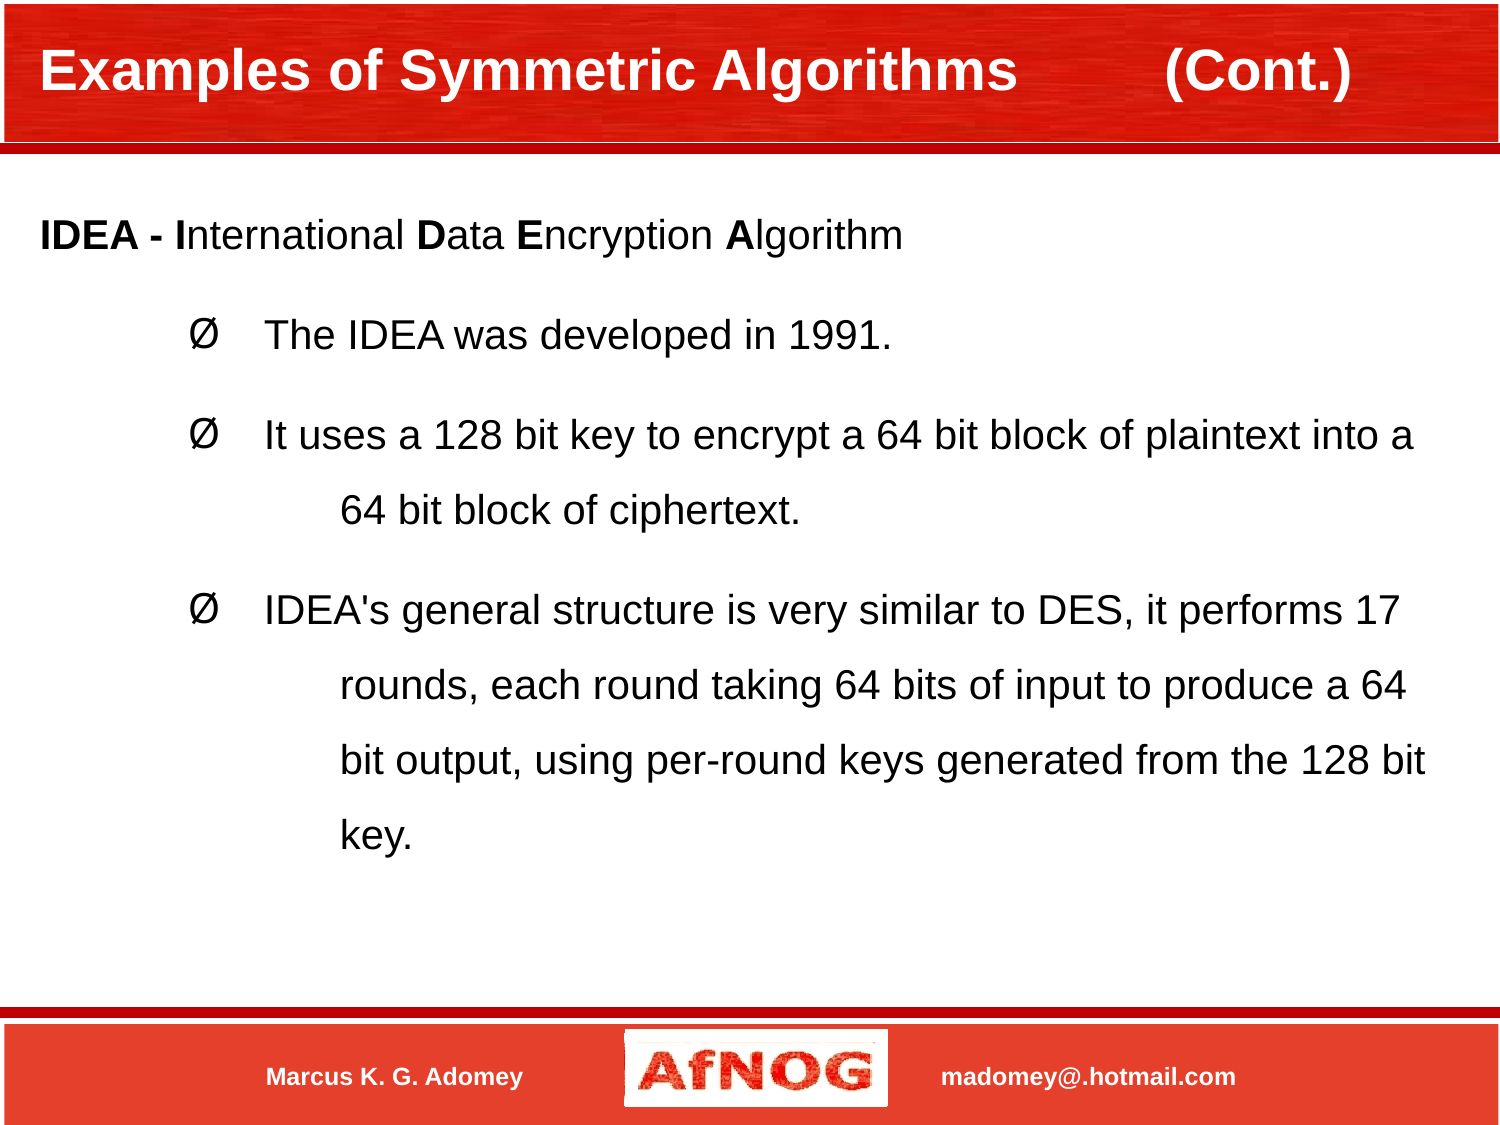

Examples of Symmetric Algorithms 		(Cont.)
IDEA - International Data Encryption Algorithm
The IDEA was developed in 1991.
It uses a 128 bit key to encrypt a 64 bit block of plaintext into a 64 bit block of ciphertext.
IDEA's general structure is very similar to DES, it performs 17 rounds, each round taking 64 bits of input to produce a 64 bit output, using per-round keys generated from the 128 bit key.